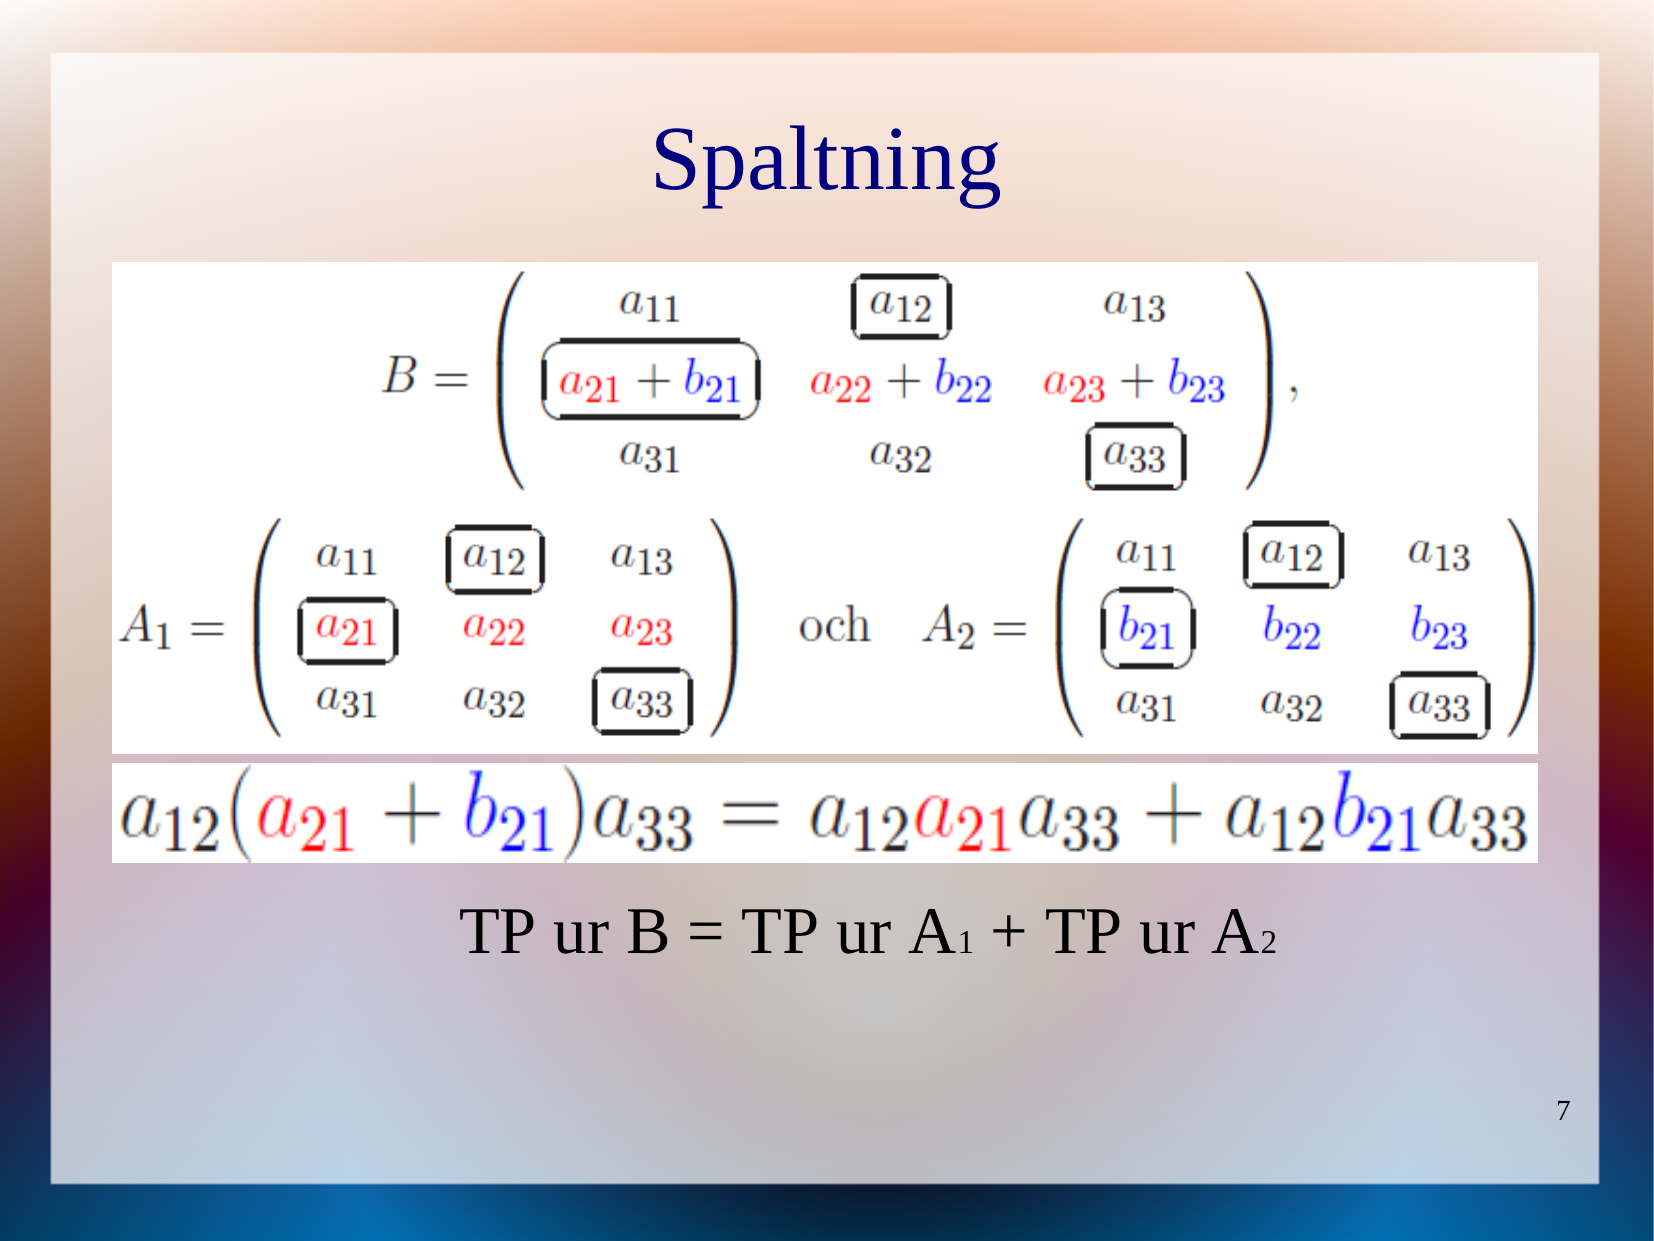

# Spaltning
TP ur B = TP ur A1 + TP ur A2
7